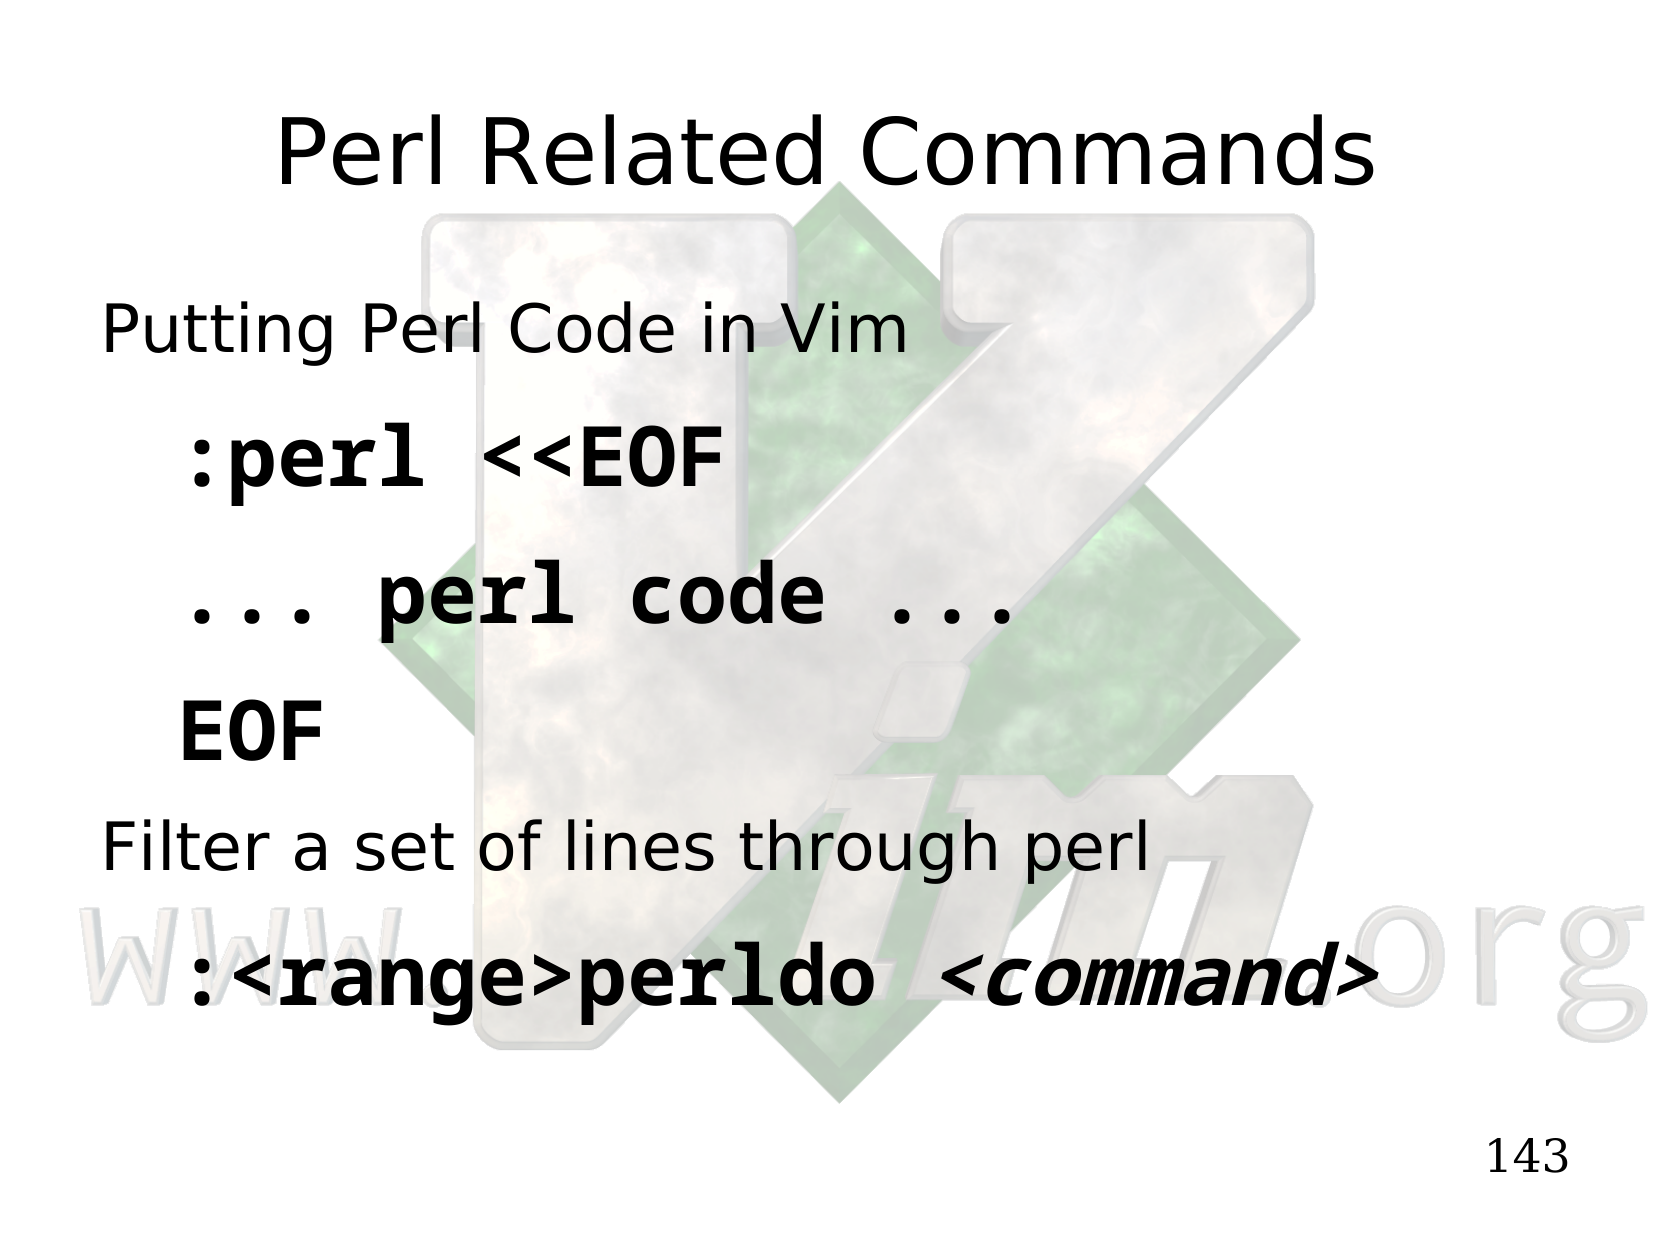

# Perl Related Commands
Putting Perl Code in Vim
:perl <<EOF
... perl code ...
EOF
Filter a set of lines through perl
:<range>perldo <command>
143